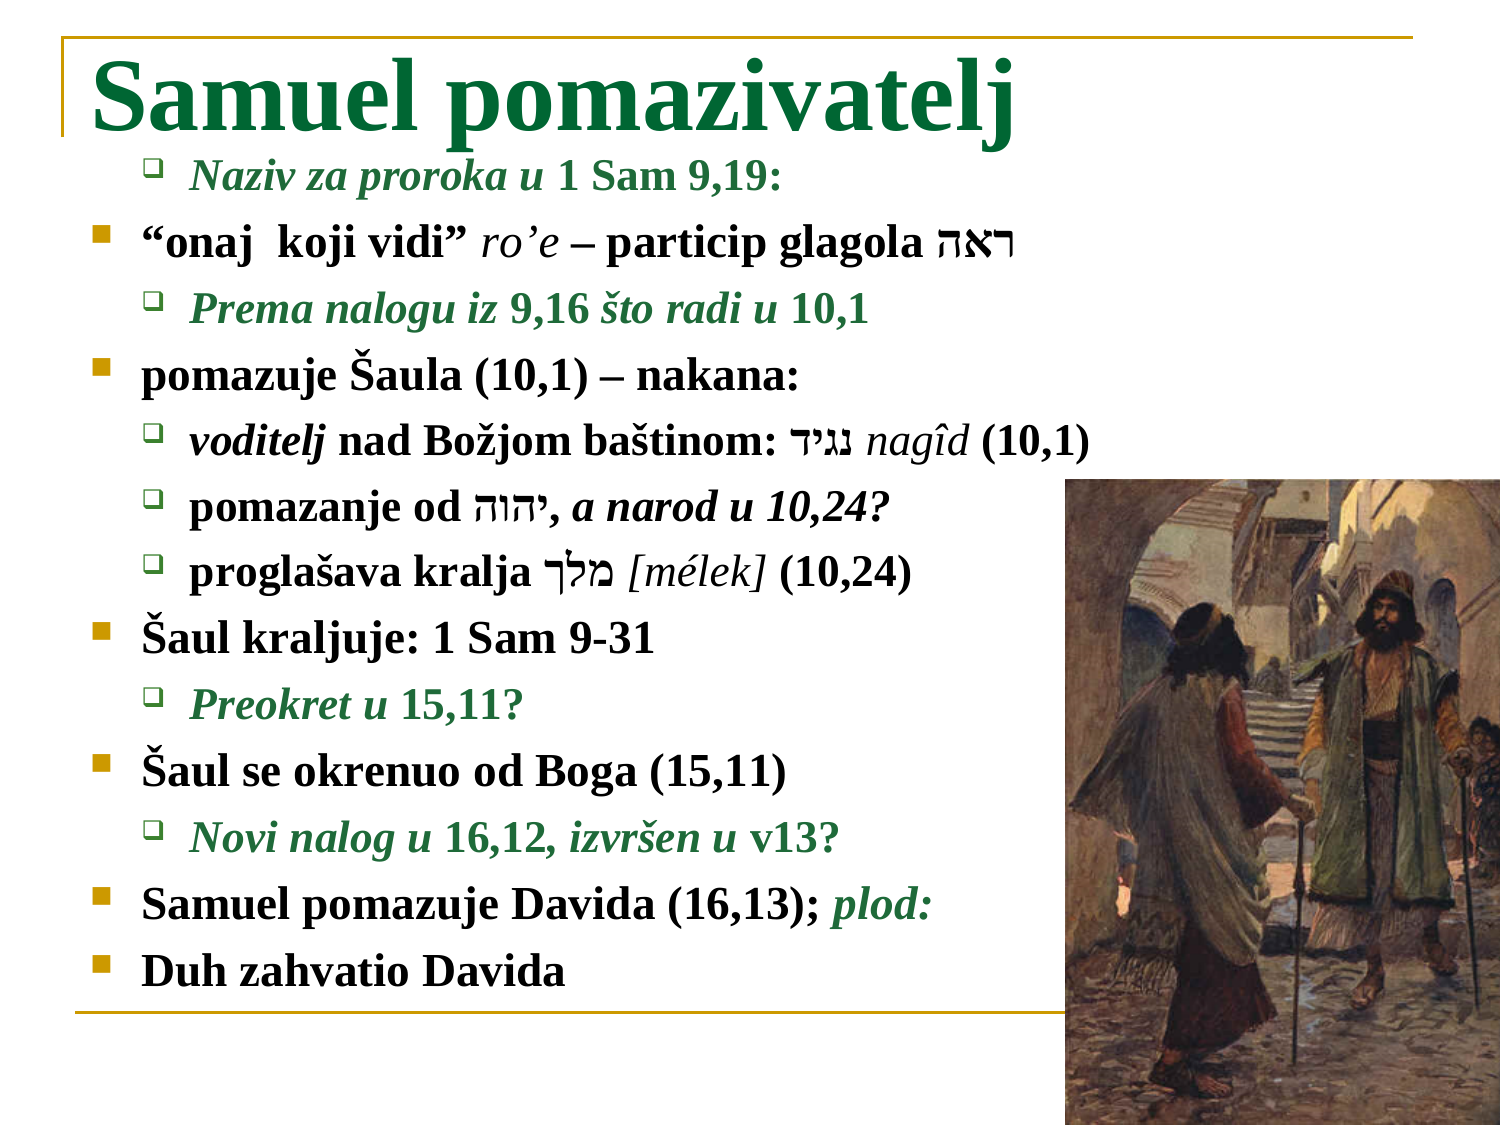

# Samuel pomazivatelj
Naziv za proroka u 1 Sam 9,19:
“onaj koji vidi” ro’e – particip glagola ראה
Prema nalogu iz 9,16 što radi u 10,1
pomazuje Šaula (10,1) – nakana:
voditelj nad Božjom baštinom: נגיד nagîd (10,1)
pomazanje od יהוה, a narod u 10,24?
proglašava kralja מלך [mélek] (10,24)
Šaul kraljuje: 1 Sam 9-31
Preokret u 15,11?
Šaul se okrenuo od Boga (15,11)
Novi nalog u 16,12, izvršen u v13?
Samuel pomazuje Davida (16,13); plod:
Duh zahvatio Davida